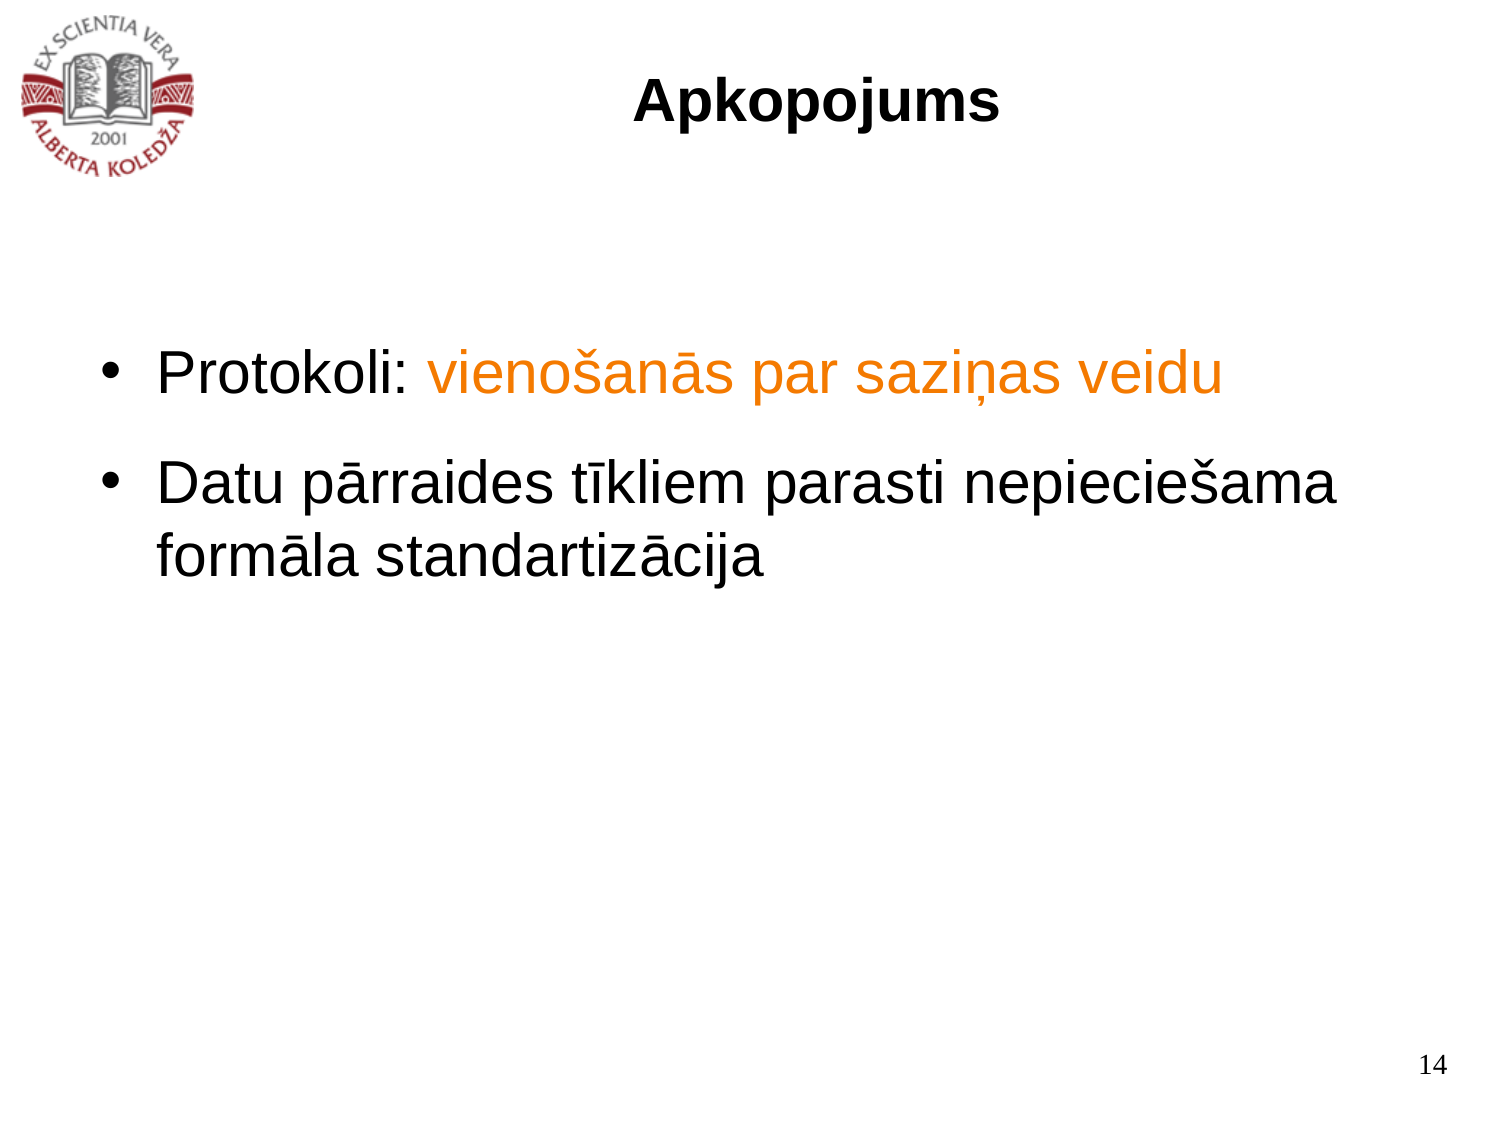

# Apkopojums
Protokoli: vienošanās par saziņas veidu
Datu pārraides tīkliem parasti nepieciešama formāla standartizācija